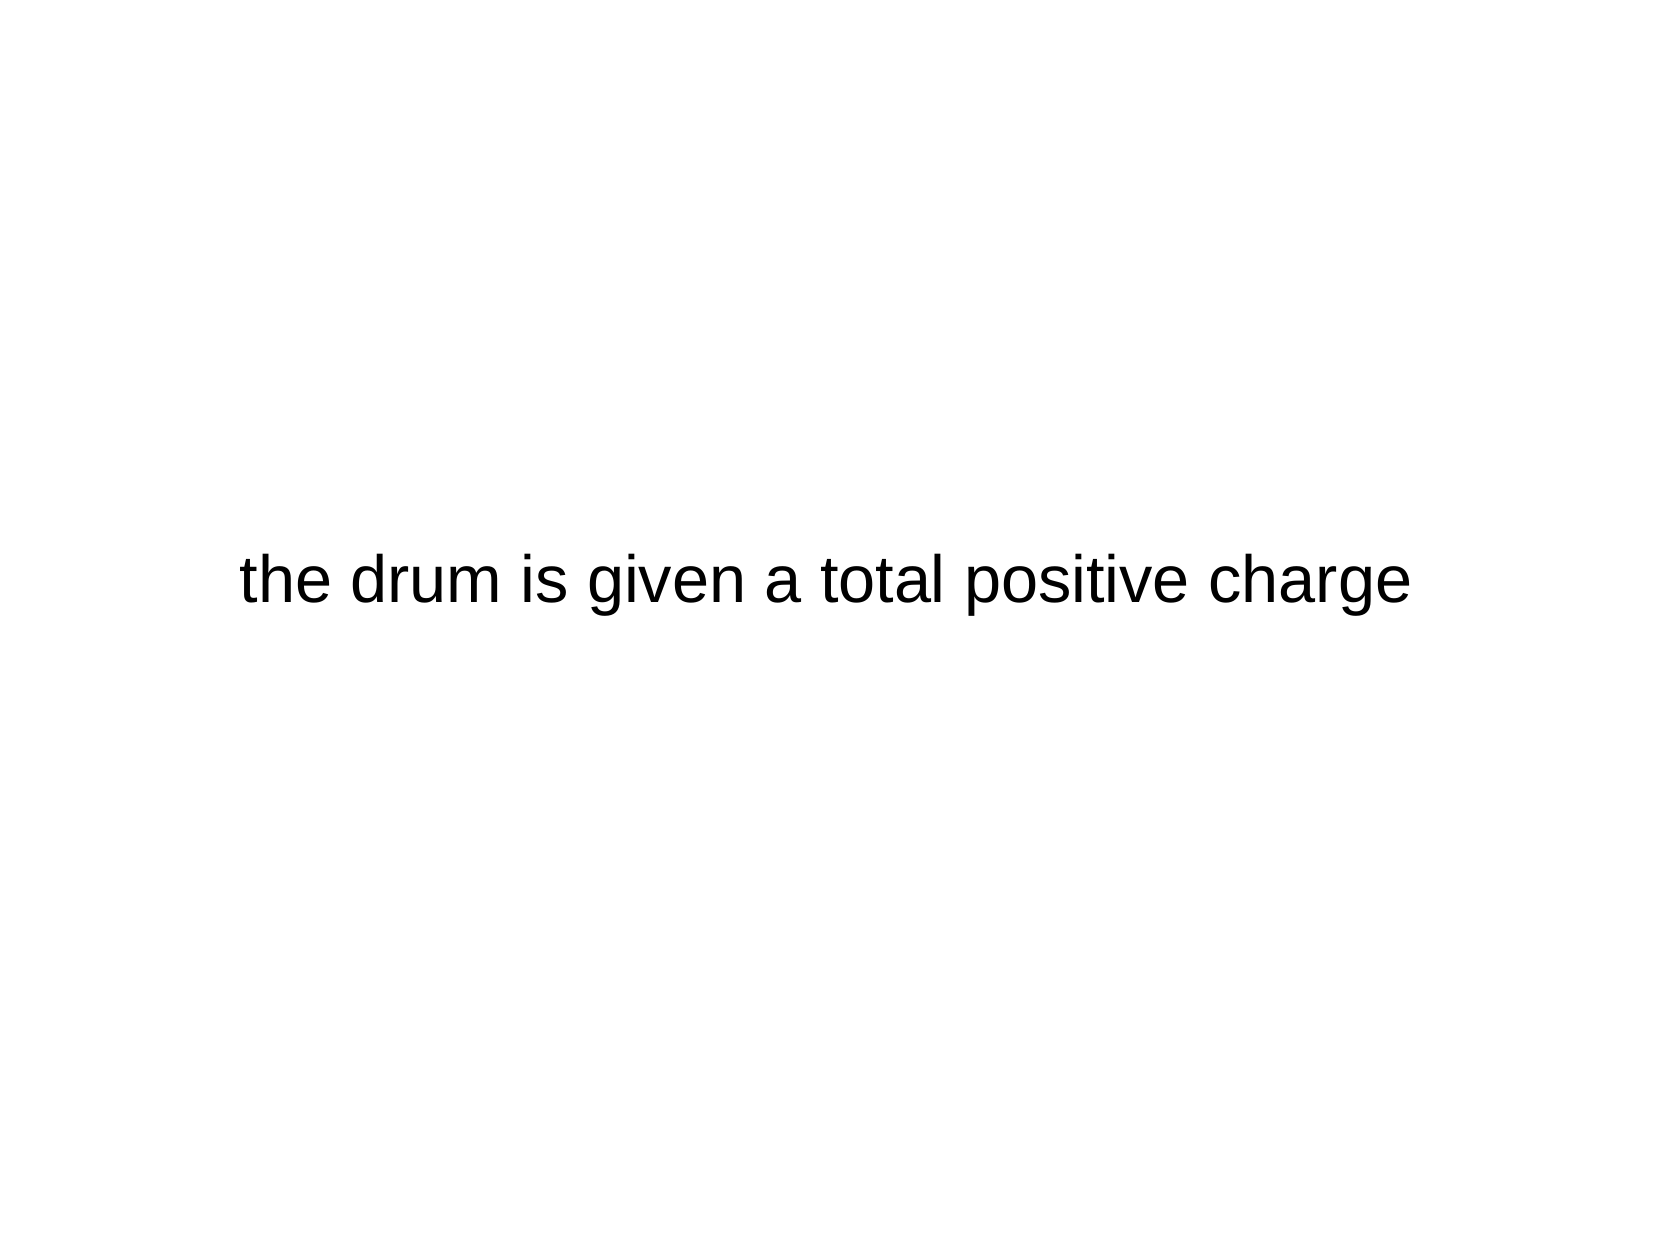

# the drum is given a total positive charge